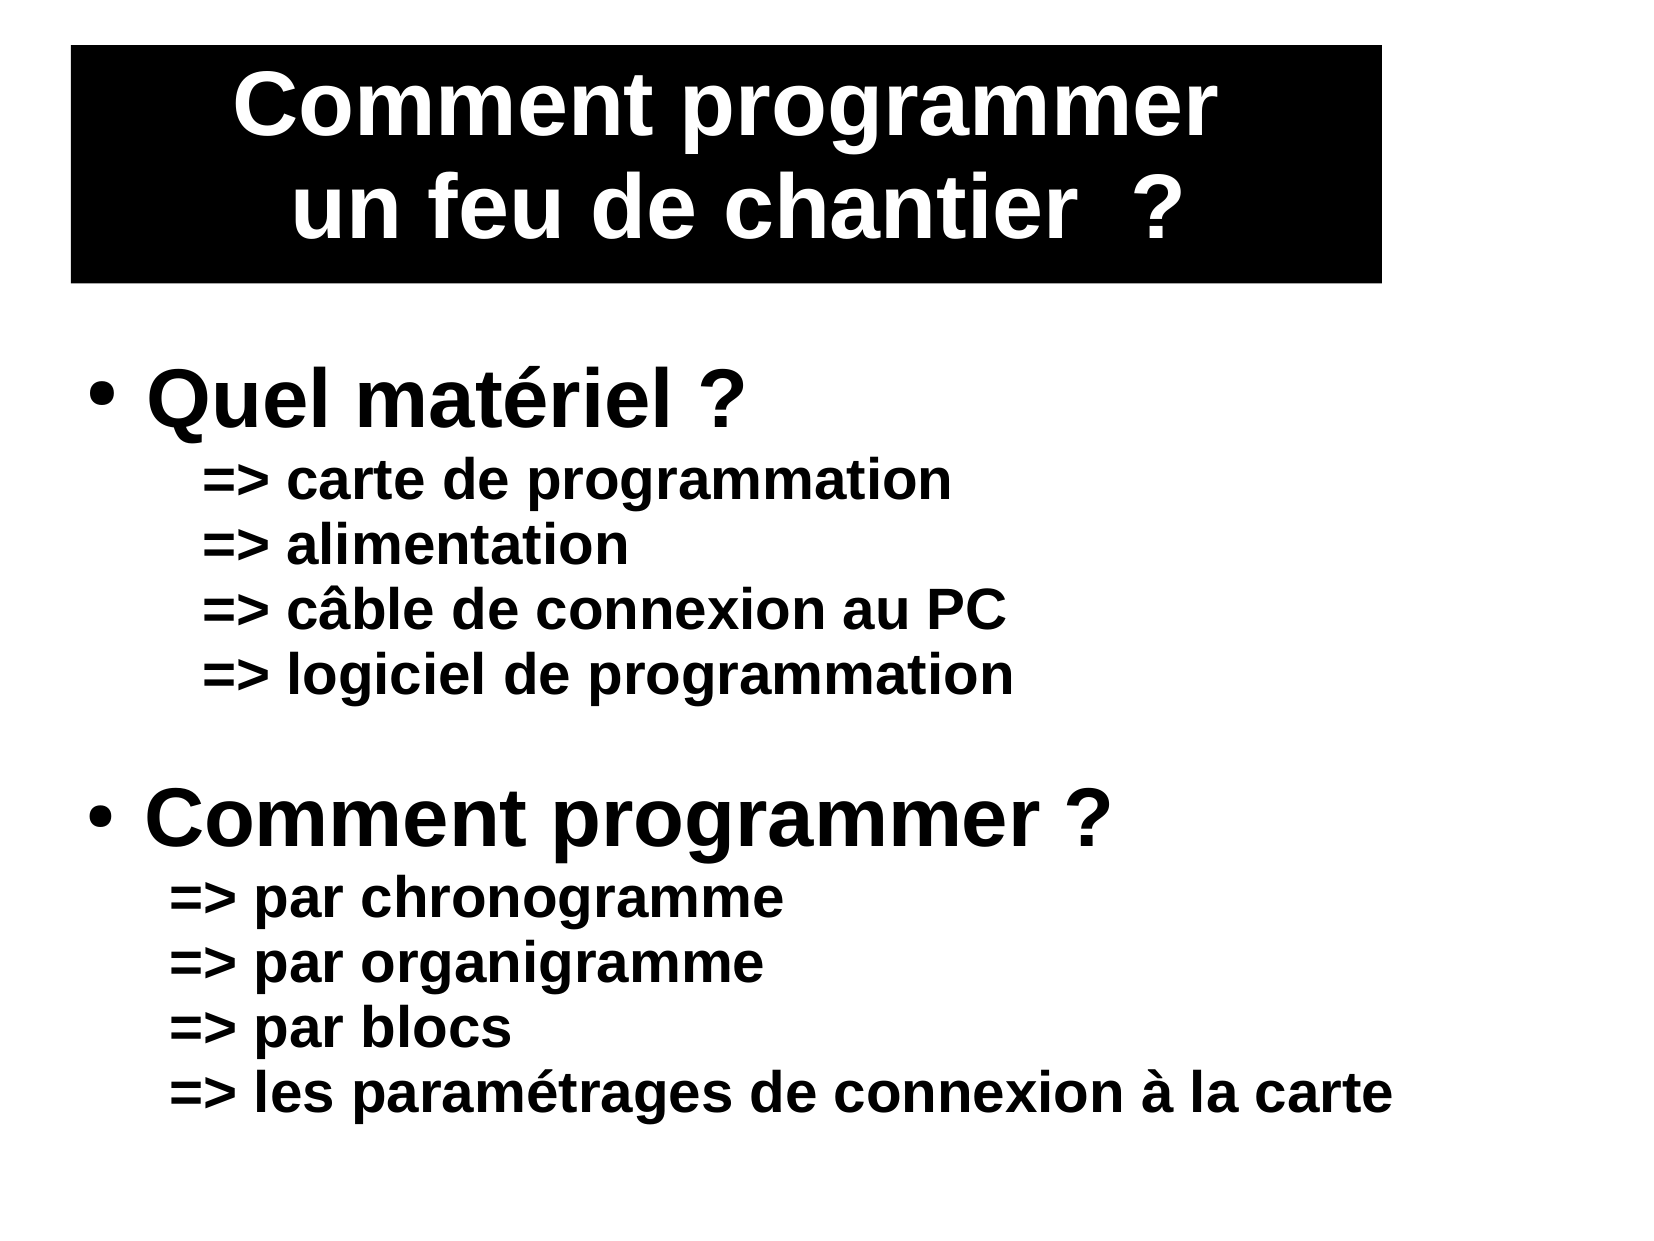

Comment programmer
 un feu de chantier ?
 Quel matériel ?
 => carte de programmation
 => alimentation
 => câble de connexion au PC
 => logiciel de programmation
 Comment programmer ?
 => par chronogramme
 => par organigramme
 => par blocs
 => les paramétrages de connexion à la carte